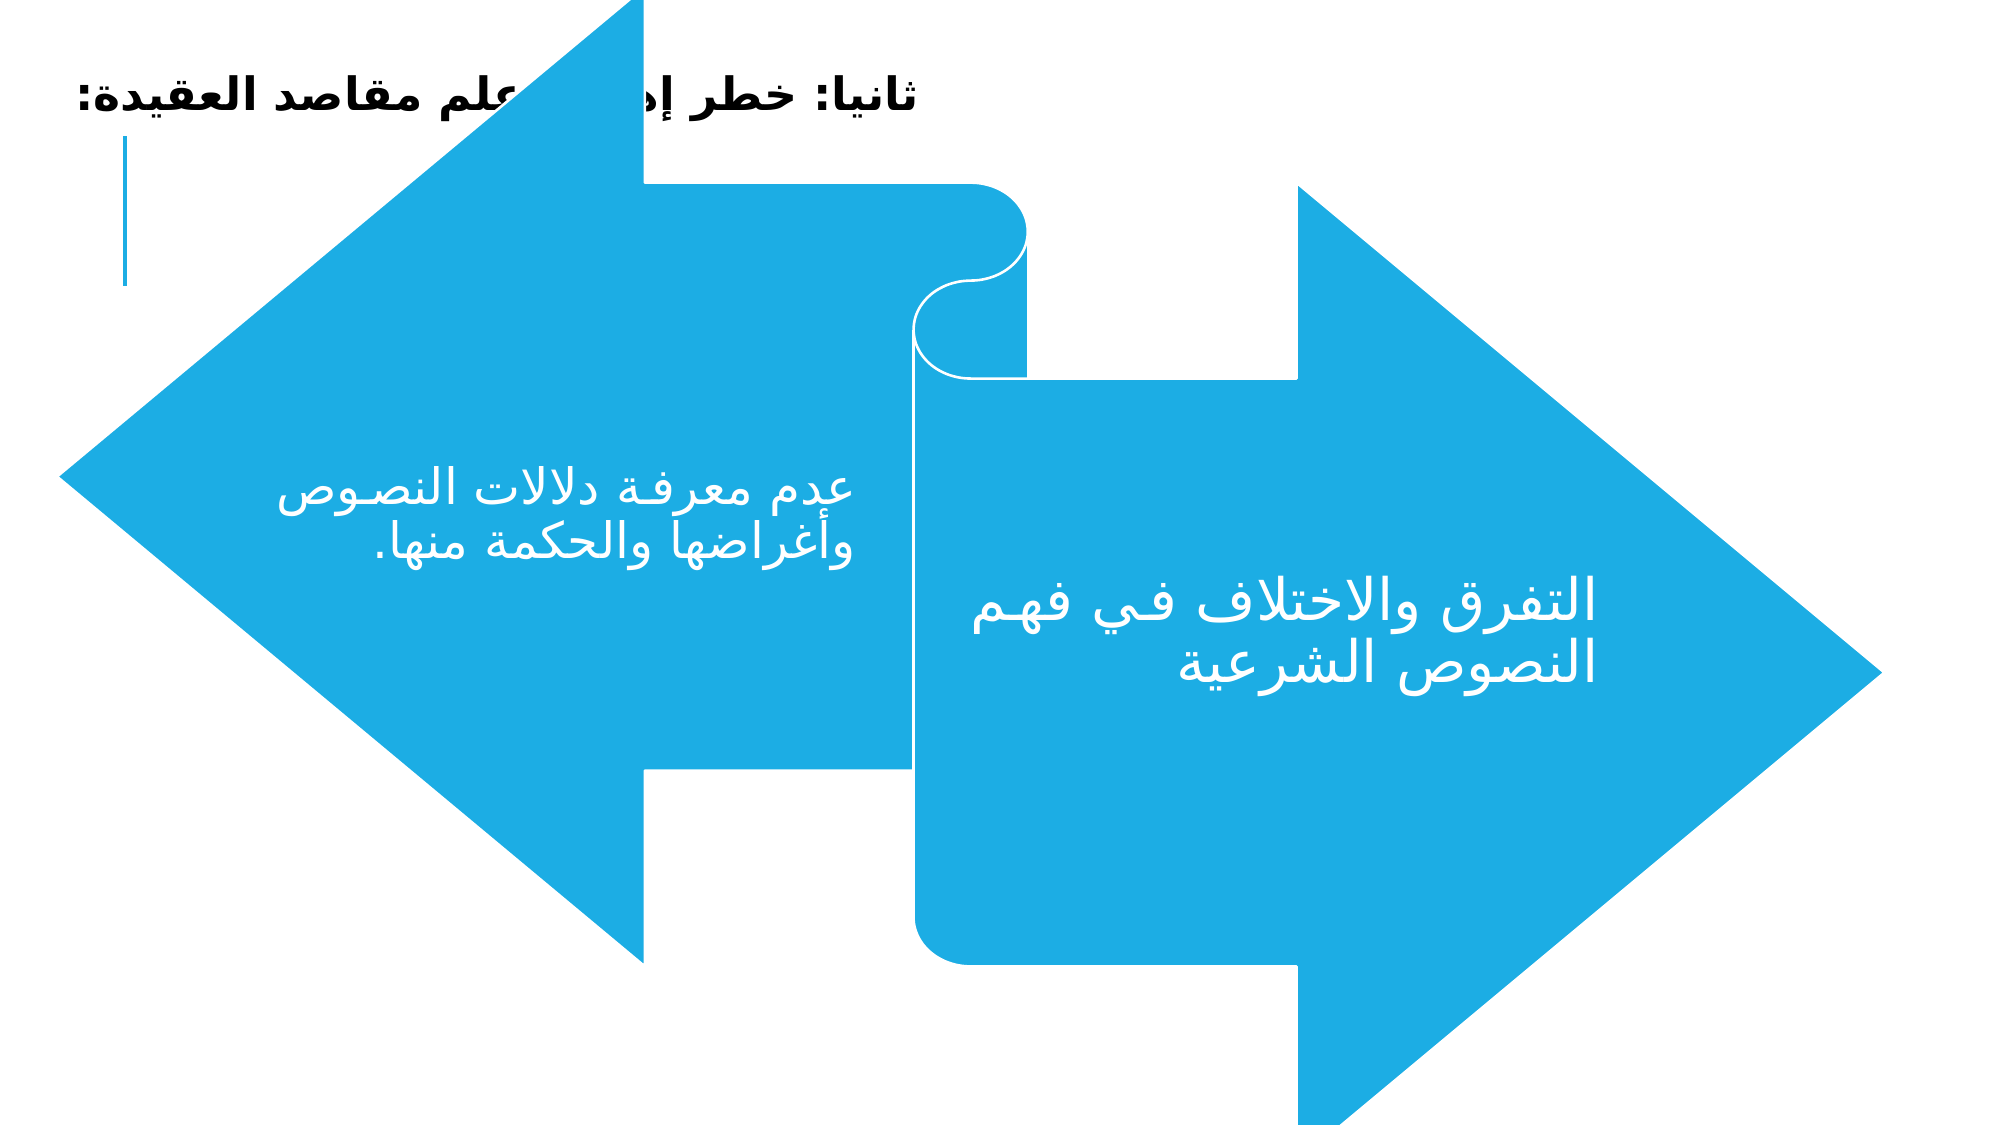

التفرق والاختلاف في فهم النصوص الشرعية
عدم معرفة دلالات النصوص وأغراضها والحكمة منها.
# ثانيا: خطر إهمال علم مقاصد العقيدة: